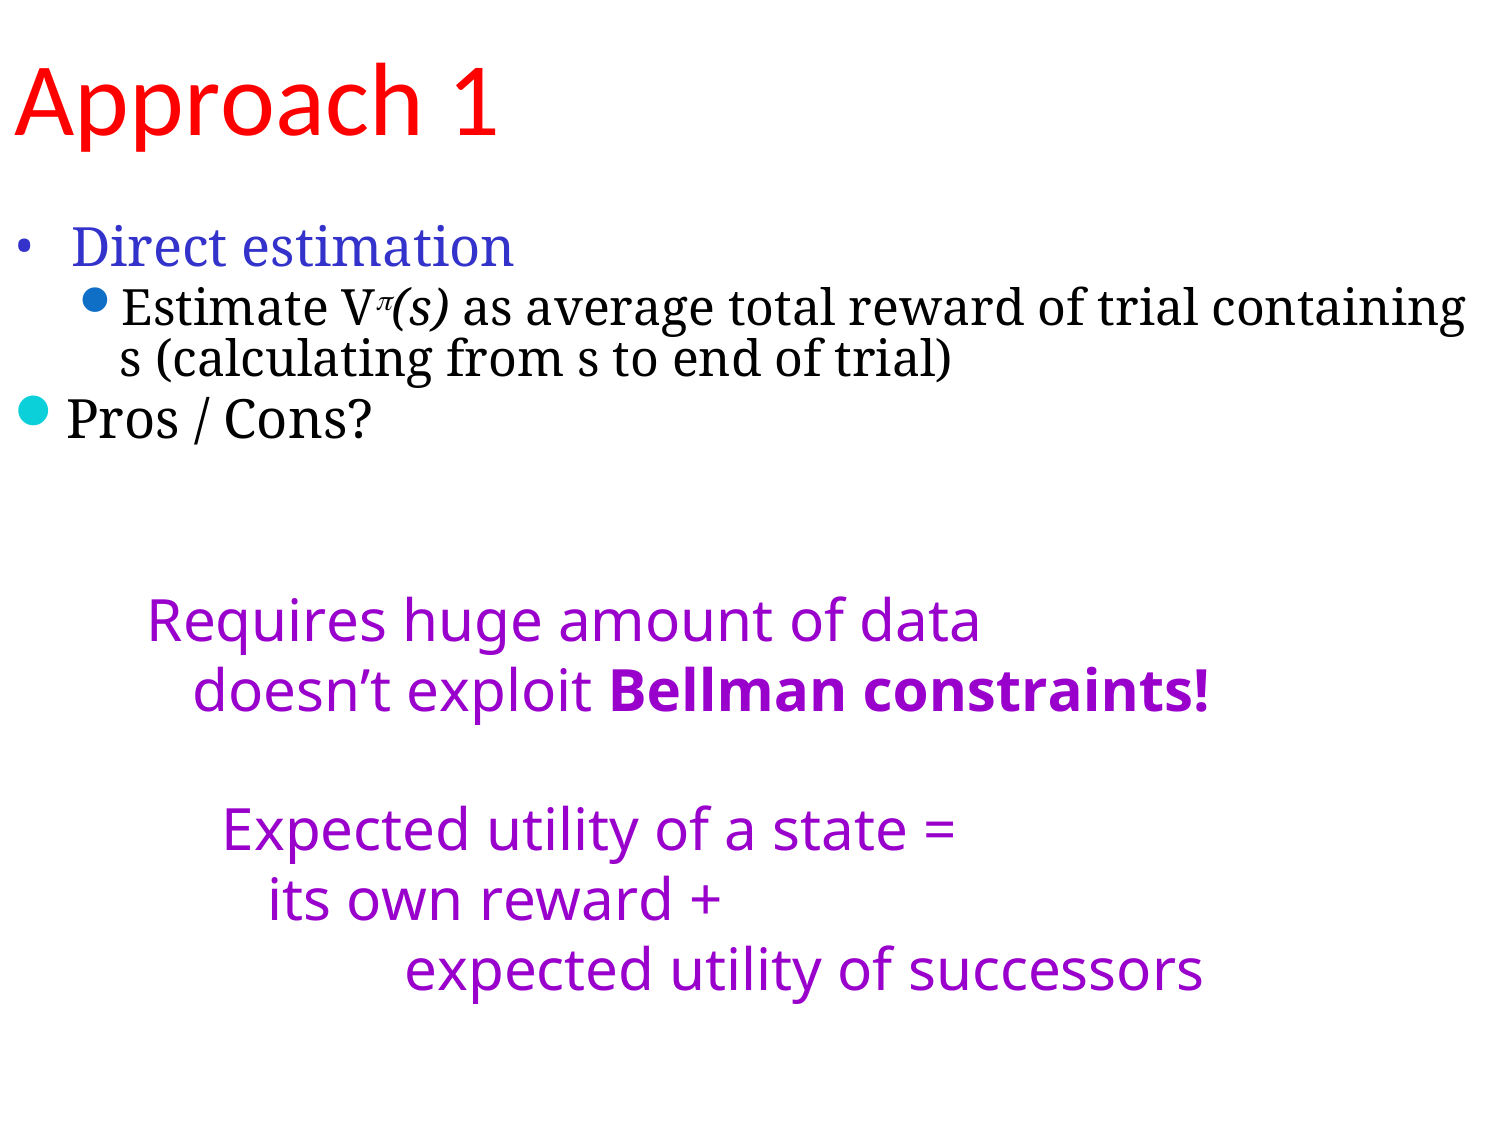

# Approach 1
Direct estimation
Estimate V(s) as average total reward of trial containing s (calculating from s to end of trial)
Pros / Cons?
Requires huge amount of data
 doesn’t exploit Bellman constraints!
Expected utility of a state =
 its own reward +
 expected utility of successors